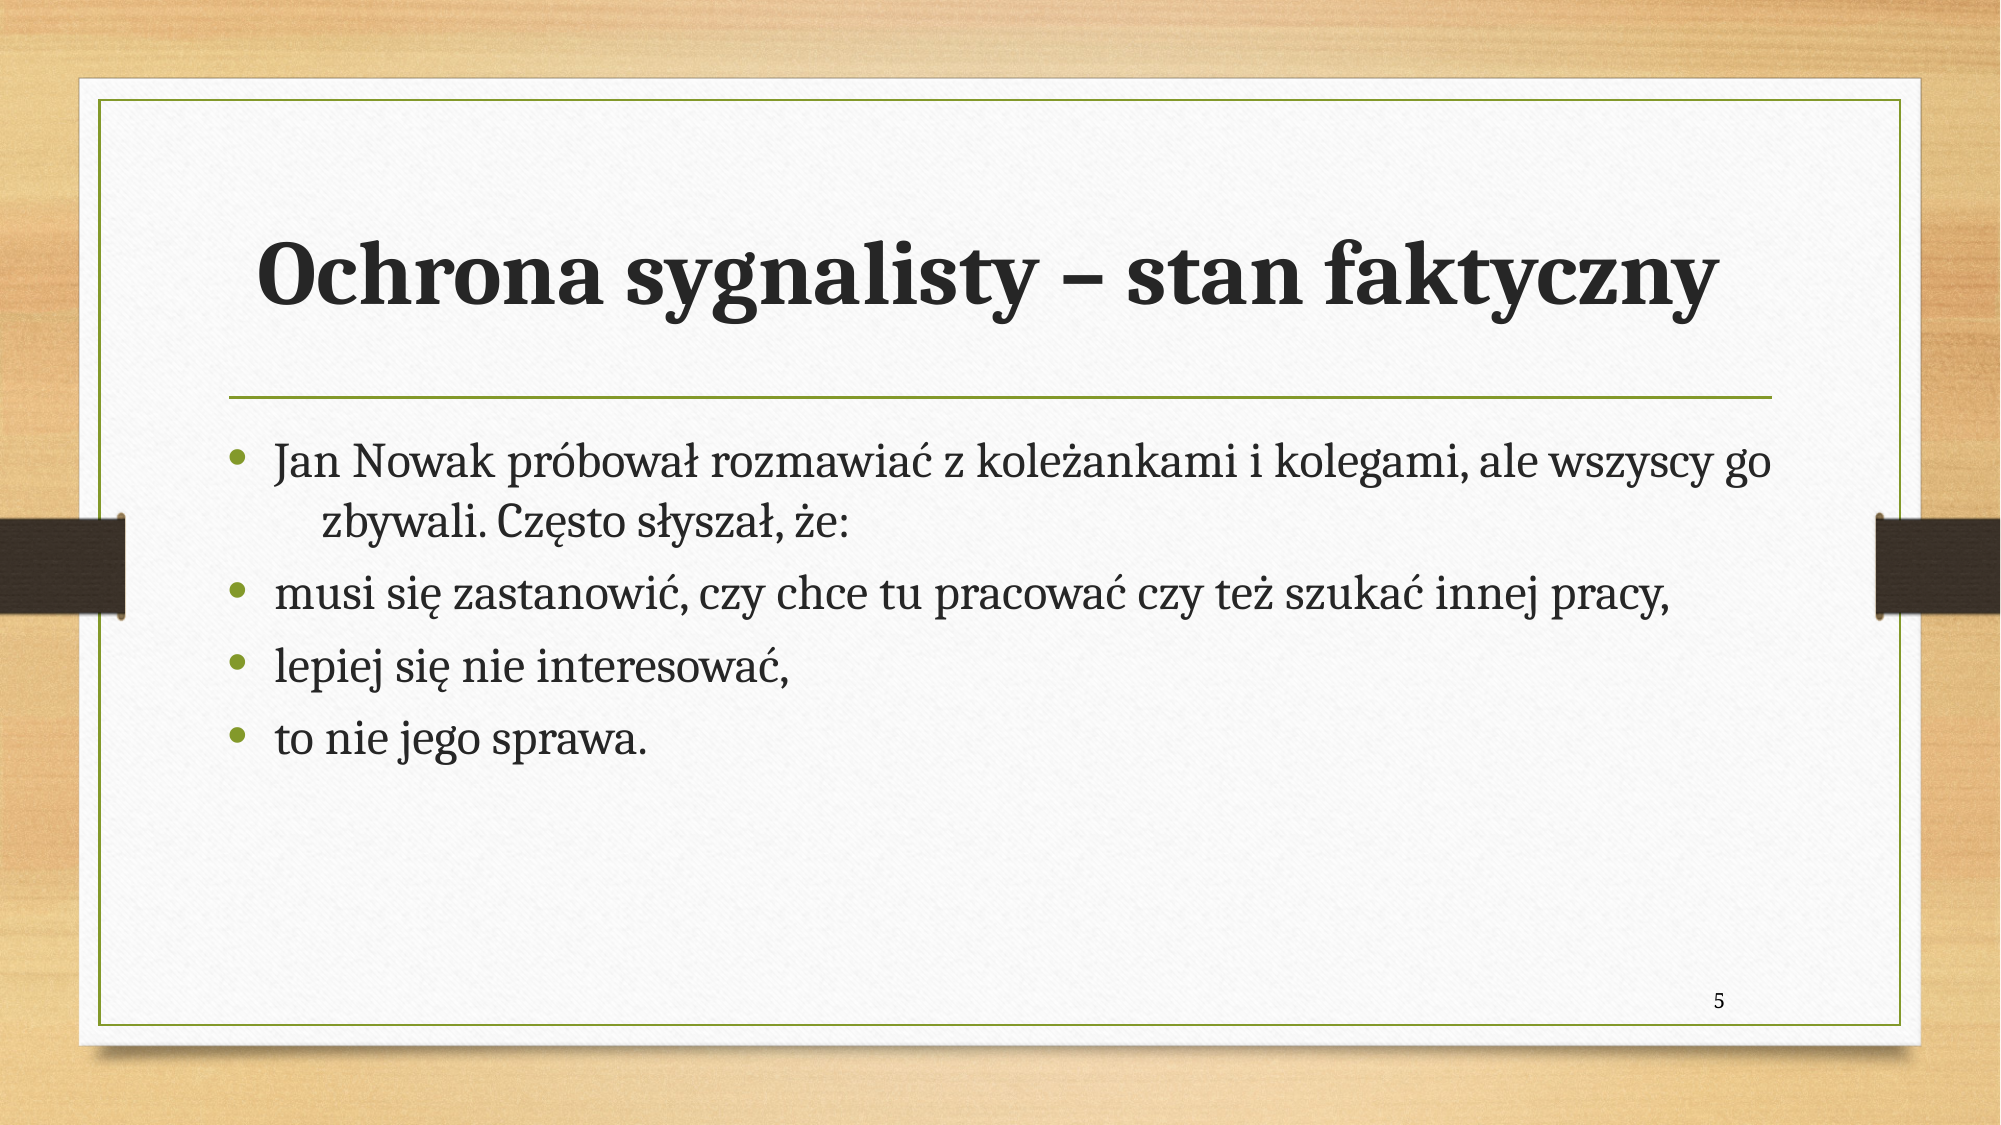

# Ochrona sygnalisty – stan faktyczny
Jan Nowak próbował rozmawiać z koleżankami i kolegami, ale wszyscy go zbywali. Często słyszał, że:
musi się zastanowić, czy chce tu pracować czy też szukać innej pracy,
lepiej się nie interesować,
to nie jego sprawa.